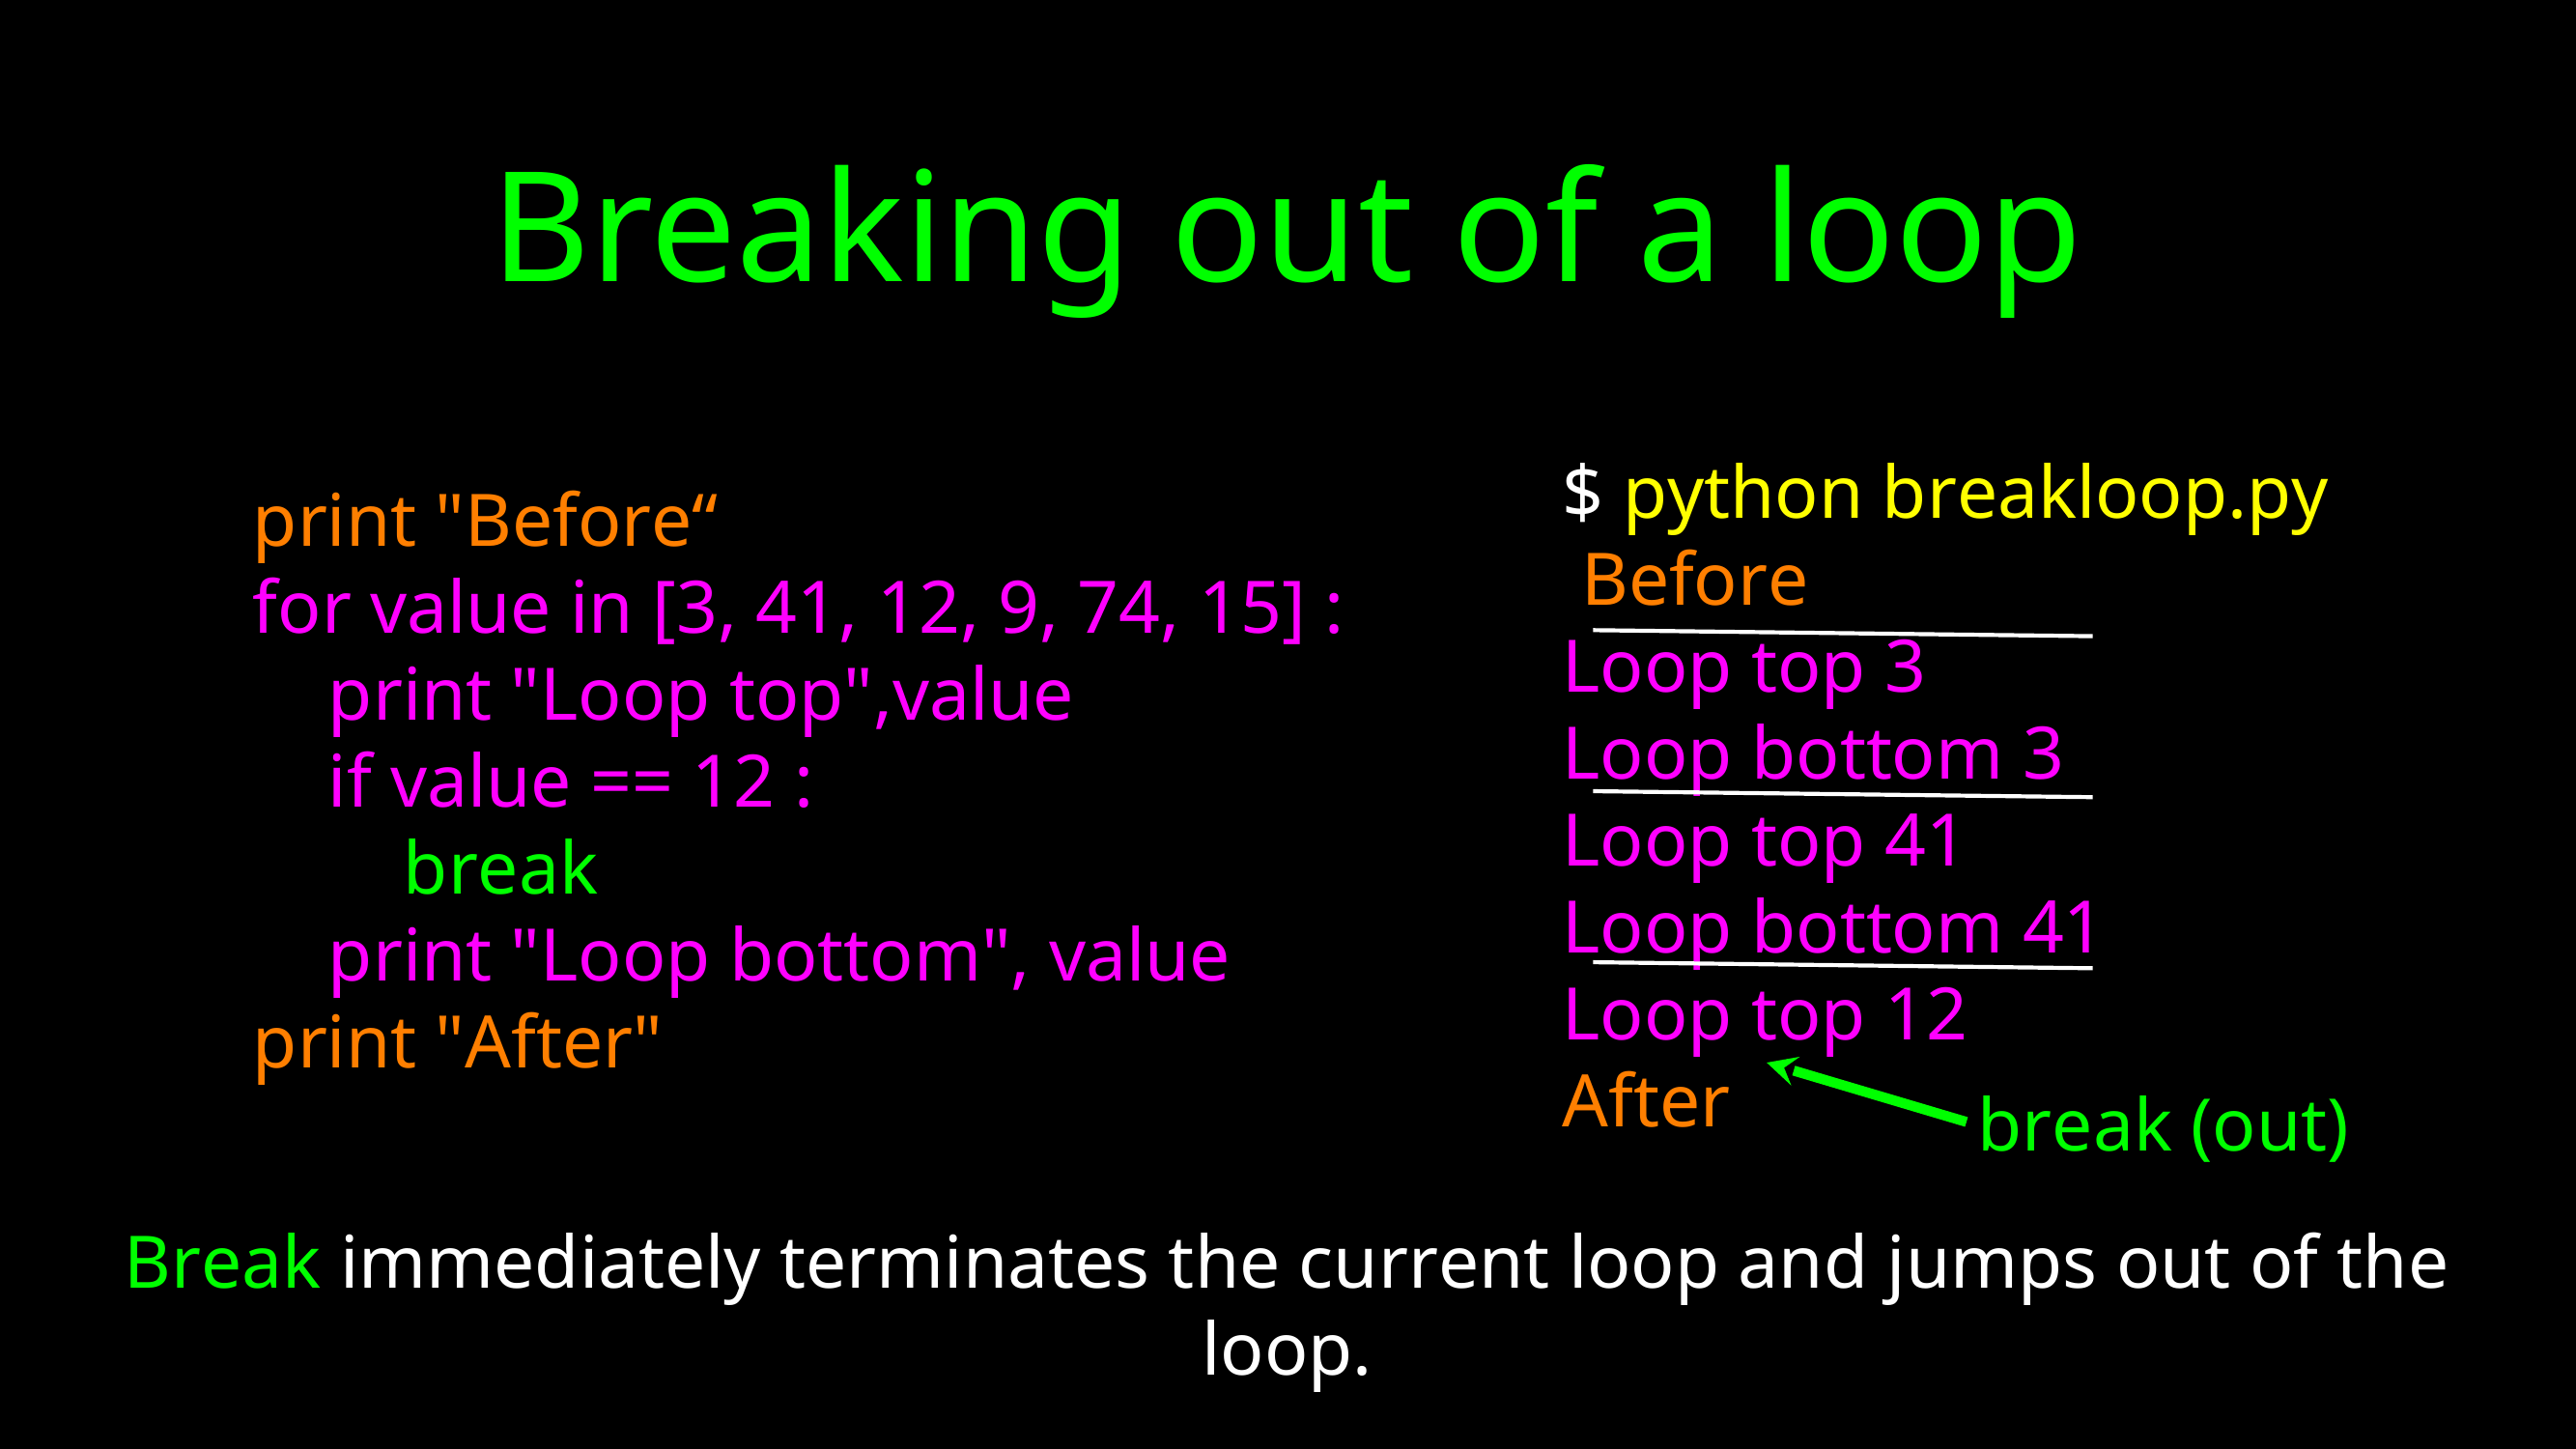

# Breaking out of a loop
$ python breakloop.py
 Before
Loop top 3
Loop bottom 3
Loop top 41
Loop bottom 41
Loop top 12
After
print "Before“
for value in [3, 41, 12, 9, 74, 15] :
 print "Loop top",value
 if value == 12 :
 break
 print "Loop bottom", value
print "After"
break (out)
Break immediately terminates the current loop and jumps out of the loop.